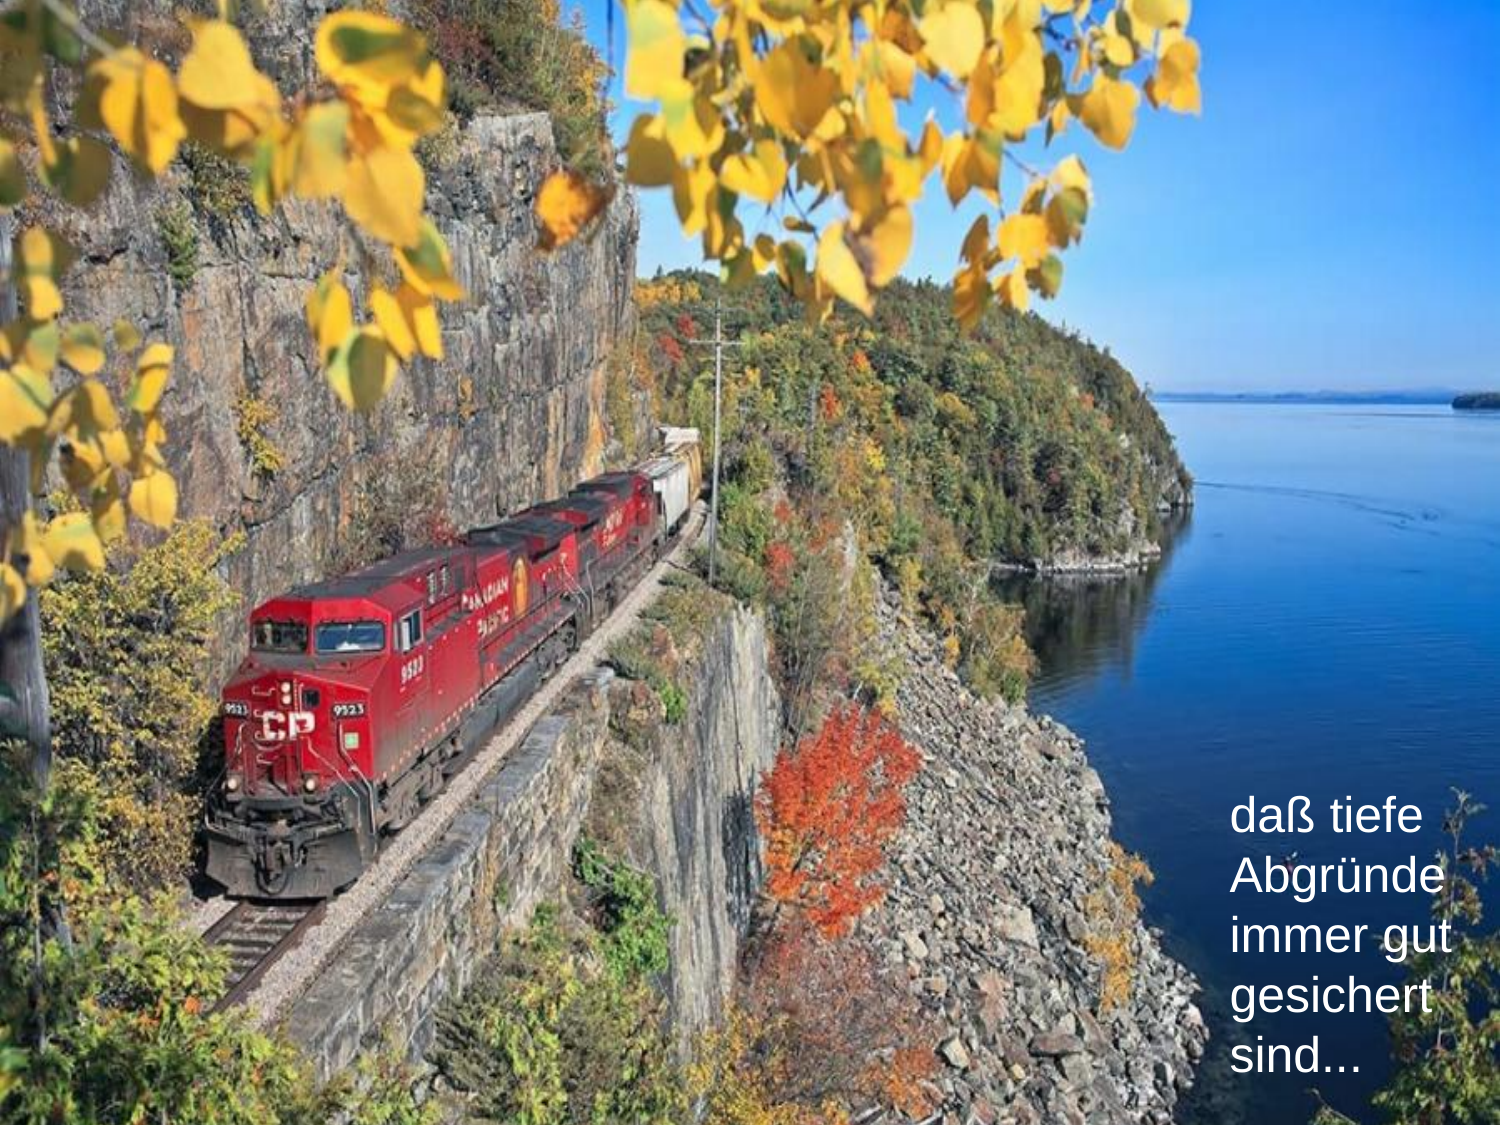

#
daß tiefe Abgründe immer gut gesichert sind...